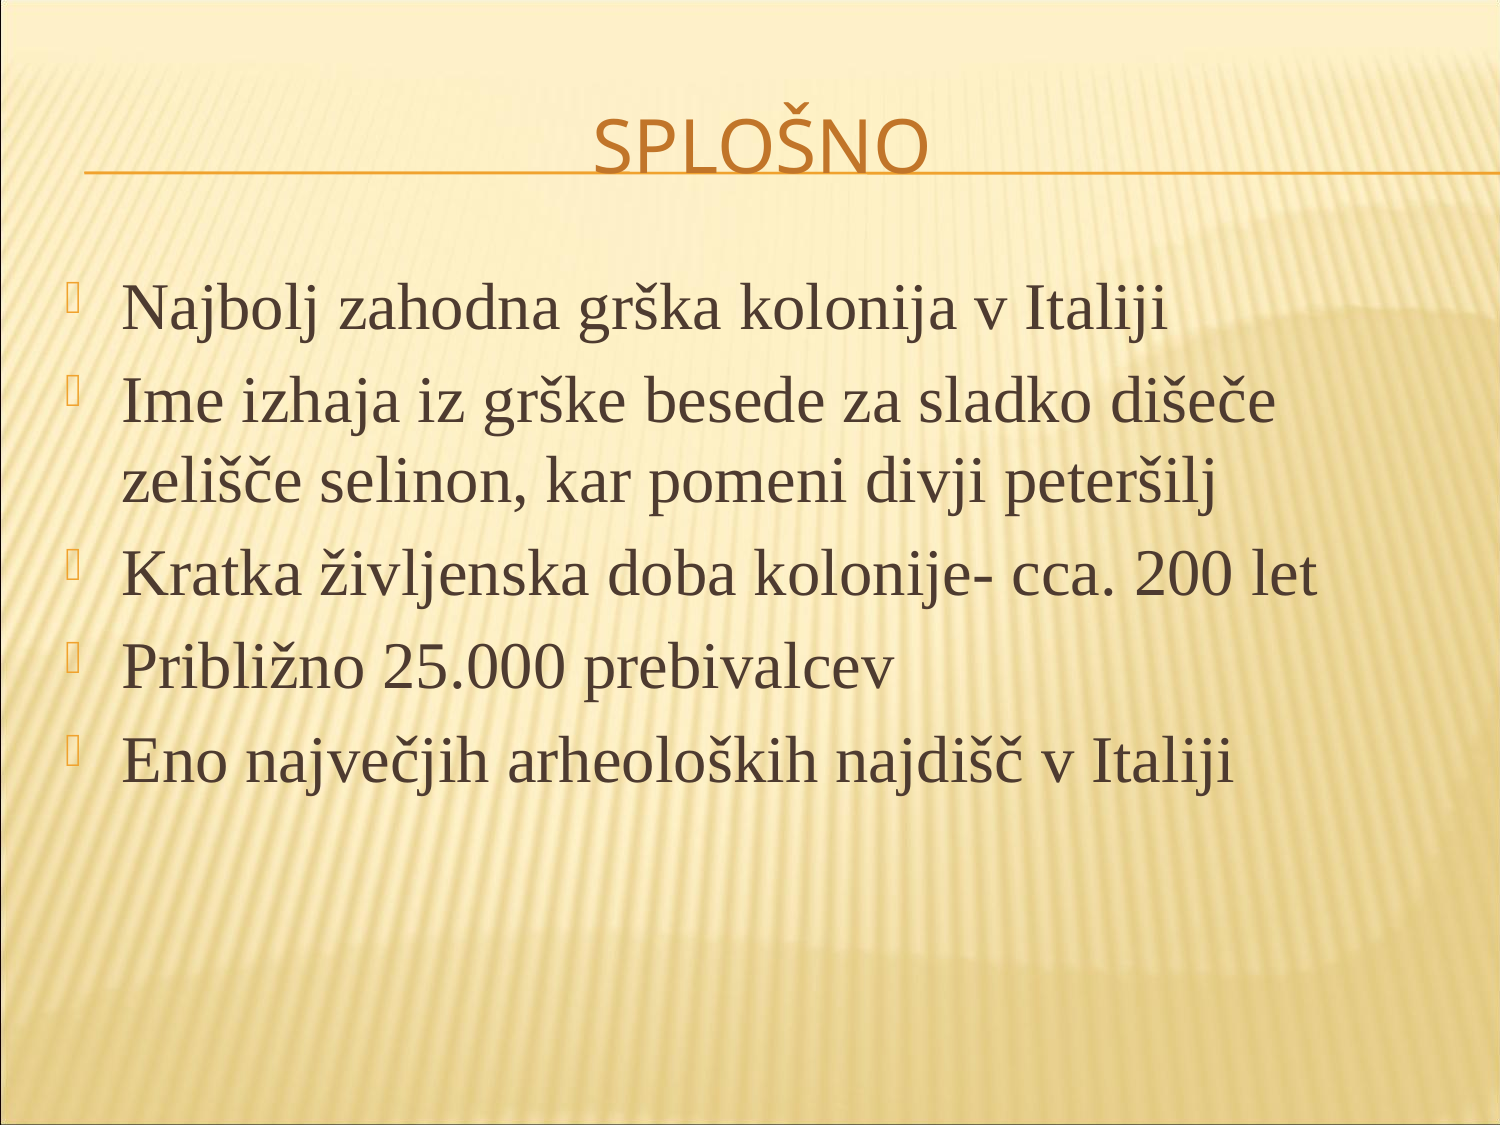

# SPLOŠNO
Najbolj zahodna grška kolonija v Italiji
Ime izhaja iz grške besede za sladko dišeče zelišče selinon, kar pomeni divji peteršilj
Kratka življenska doba kolonije- cca. 200 let
Približno 25.000 prebivalcev
Eno največjih arheoloških najdišč v Italiji